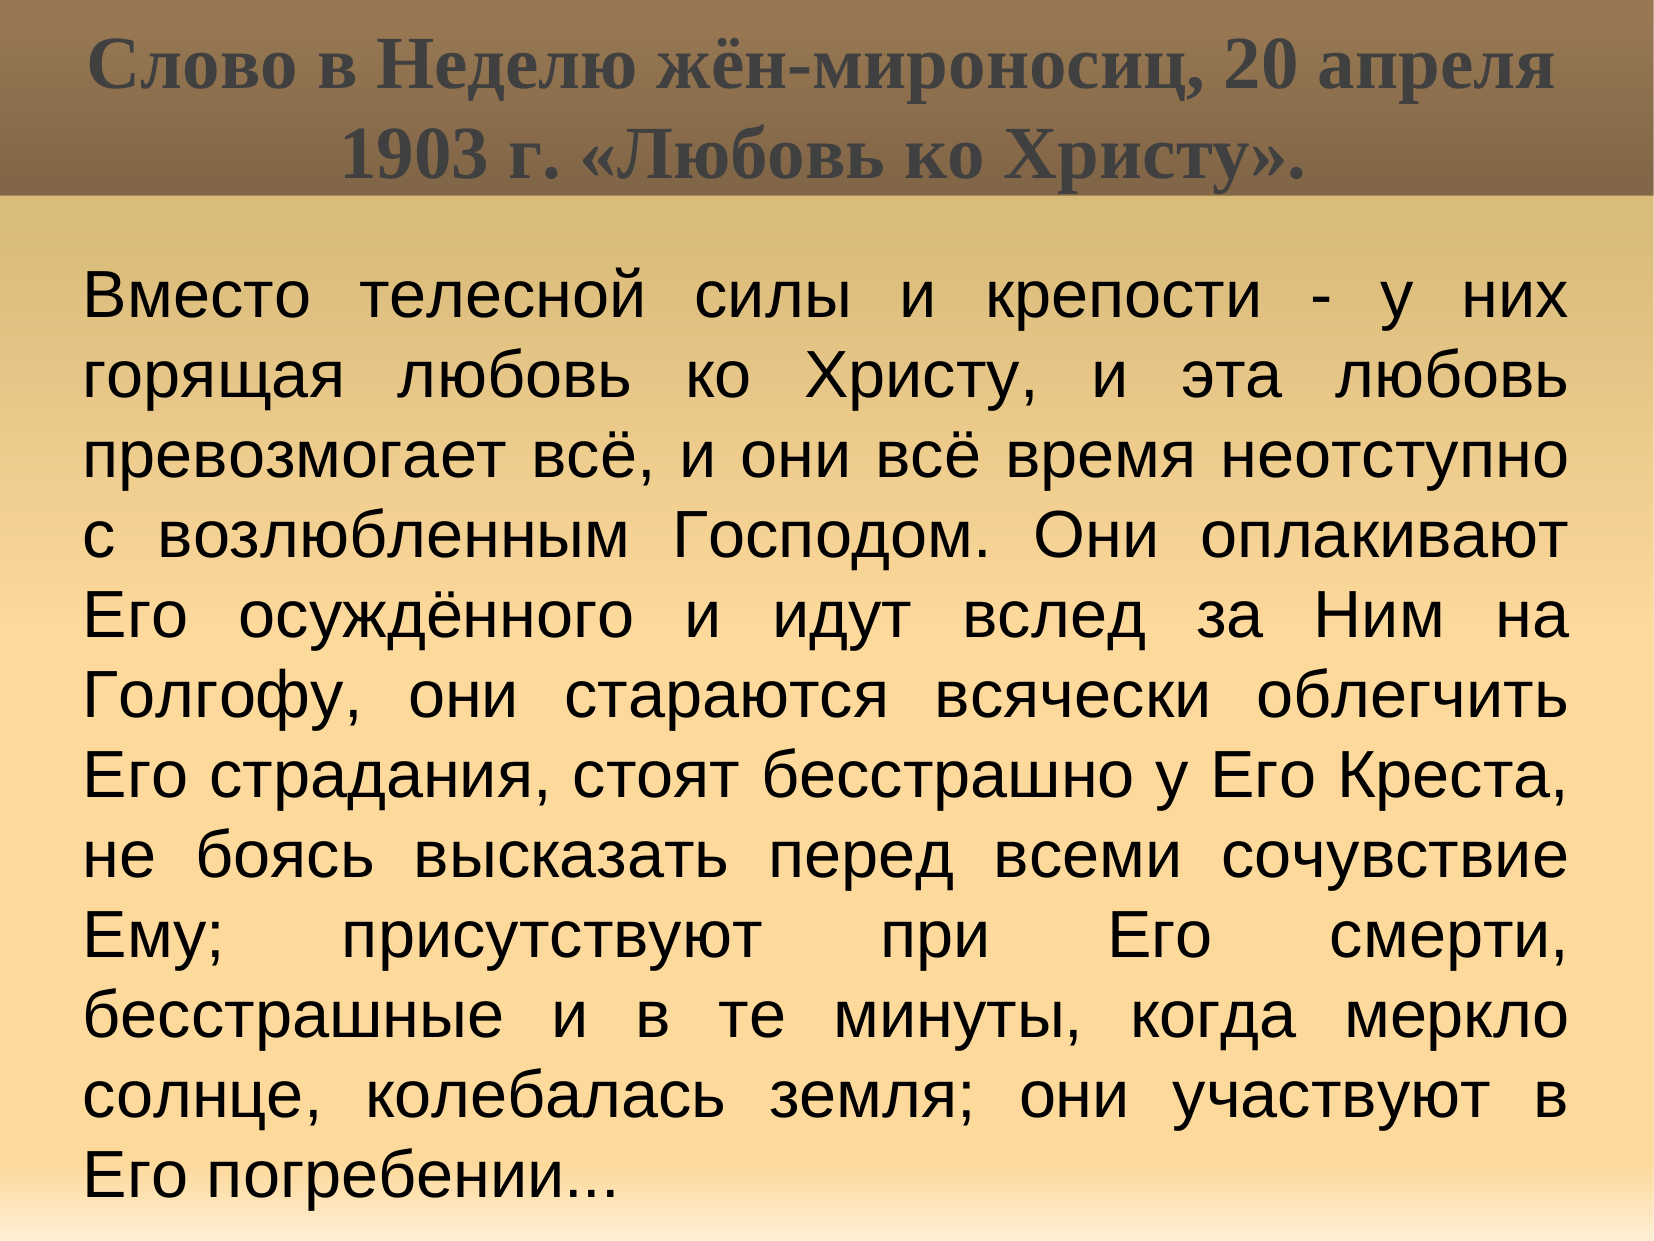

# Слово в Неделю жён-мироносиц, 20 апреля 1903 г. «Любовь ко Христу».
Вместо телесной силы и крепости - у них горящая любовь ко Христу, и эта любовь превозмогает всё, и они всё время неотступно с возлюбленным Господом. Они оплакивают Его осуждённого и идут вслед за Ним на Голгофу, они стараются всячески облегчить Его страдания, стоят бесстрашно у Его Креста, не боясь высказать перед всеми сочувствие Ему; присутствуют при Его смерти, бесстрашные и в те минуты, когда меркло солнце, колебалась земля; они участвуют в Его погребении...